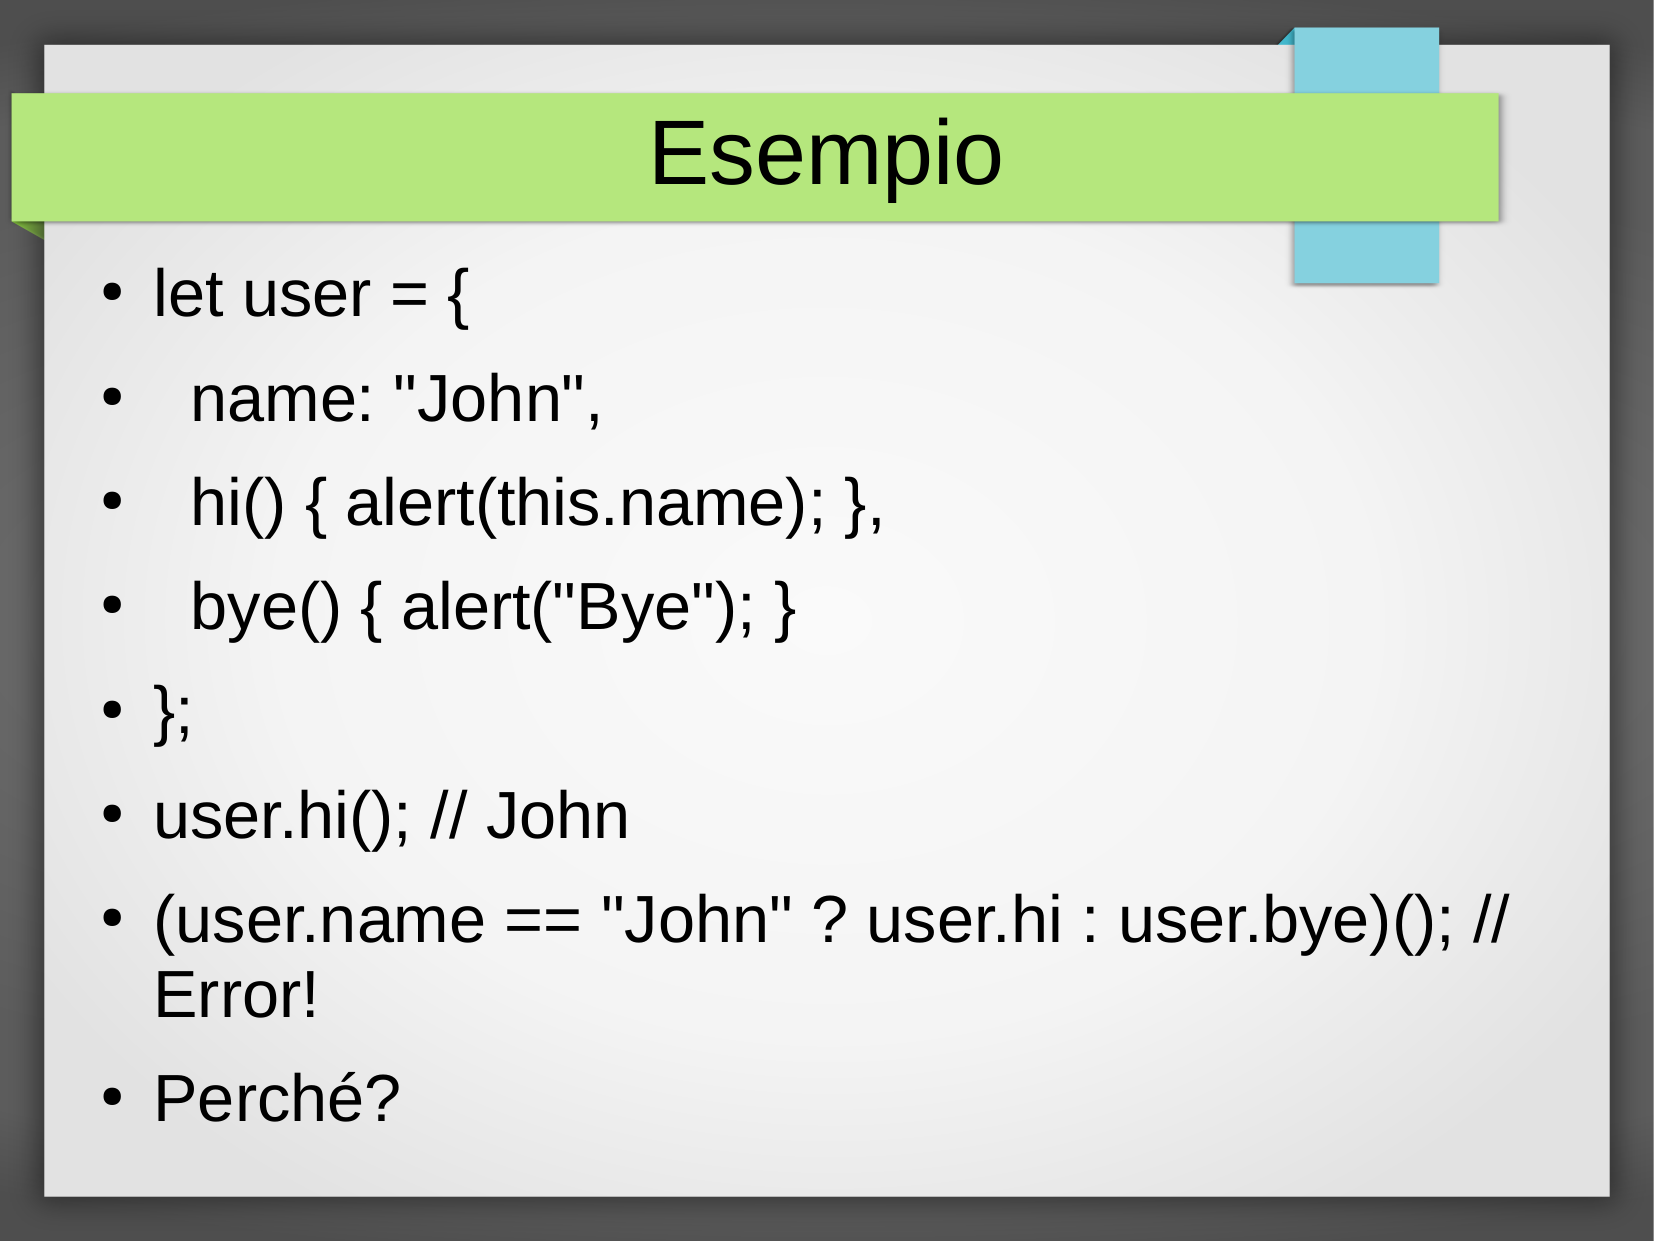

# Esempio
let user = {
 name: "John",
 hi() { alert(this.name); },
 bye() { alert("Bye"); }
};
user.hi(); // John
(user.name == "John" ? user.hi : user.bye)(); // Error!
Perché?